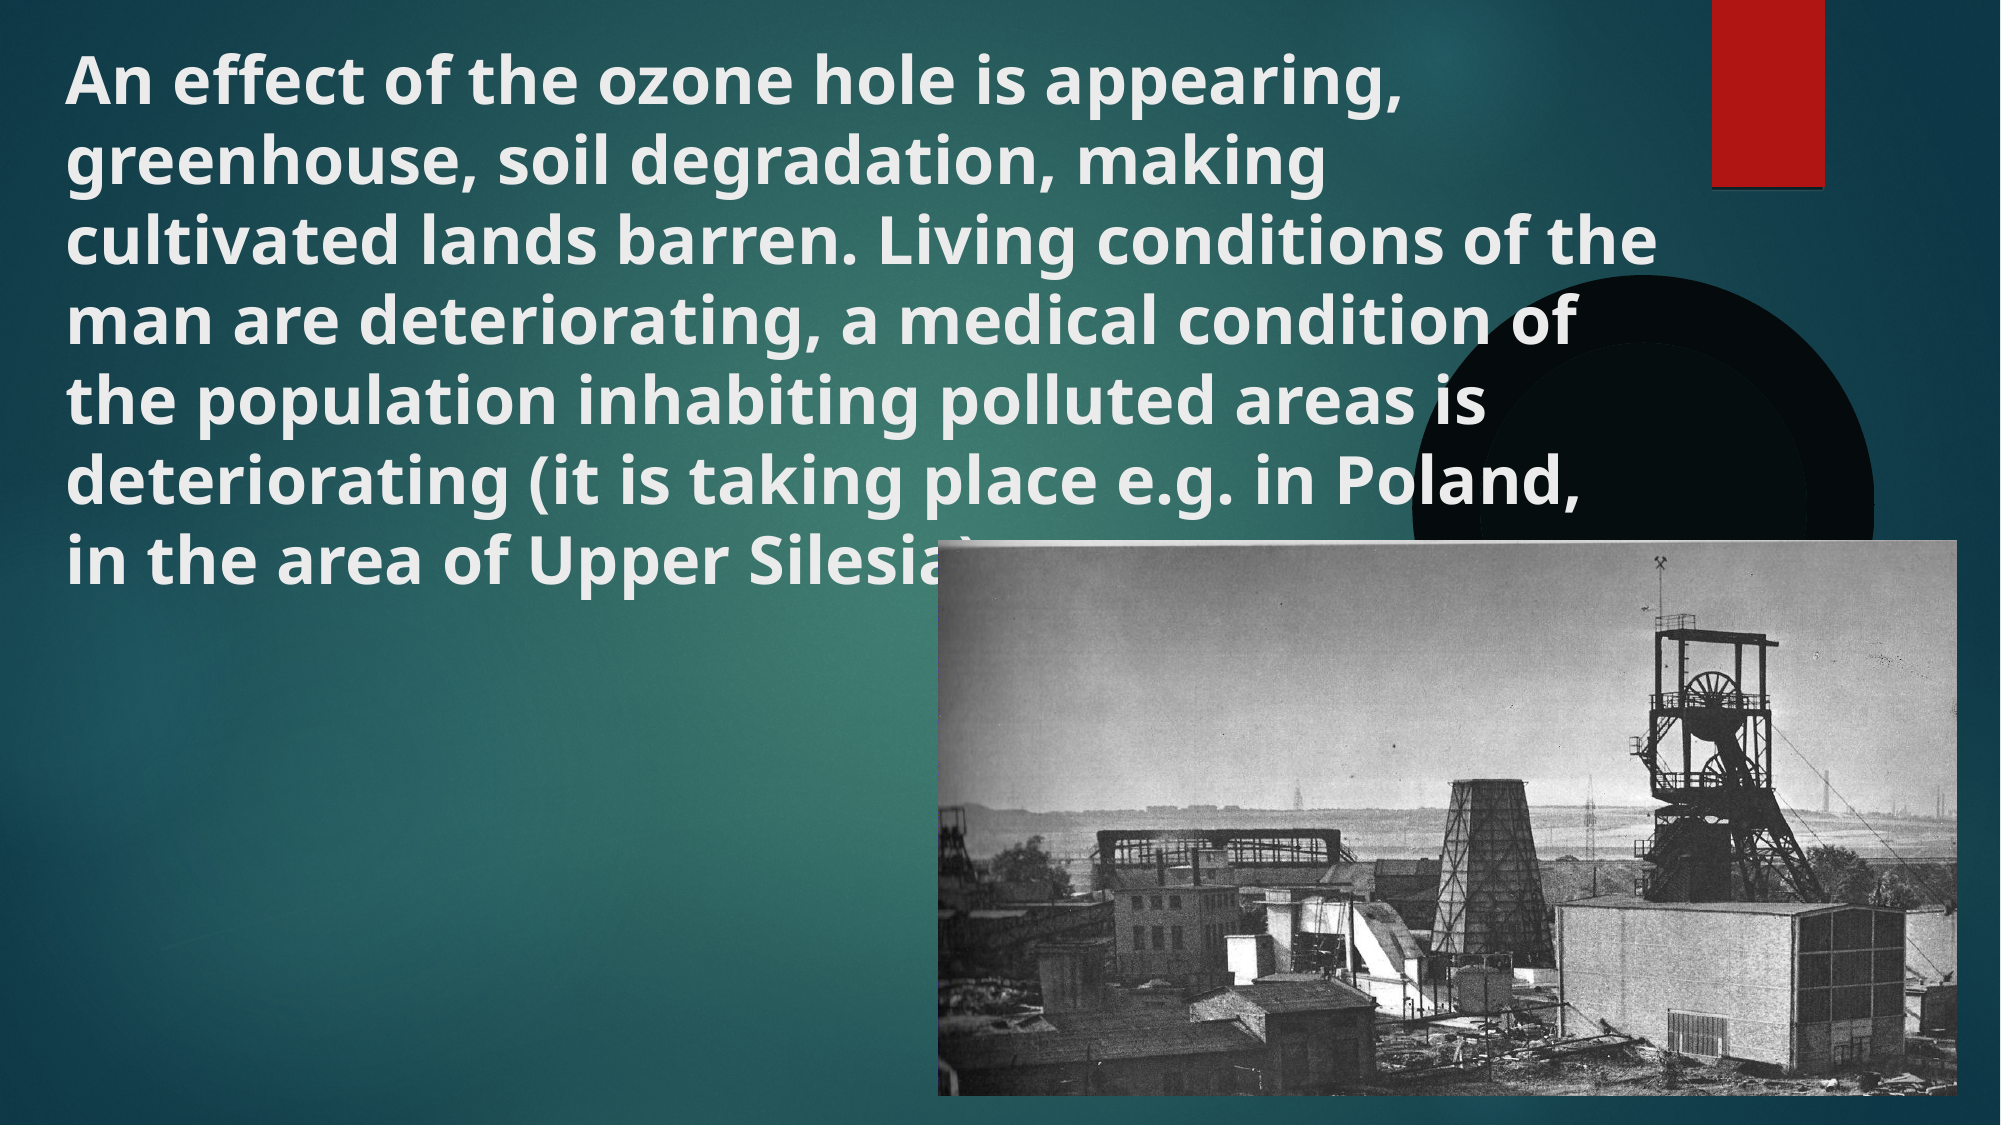

# An effect of the ozone hole is appearing, greenhouse, soil degradation, making cultivated lands barren. Living conditions of the man are deteriorating, a medical condition of the population inhabiting polluted areas is deteriorating (it is taking place e.g. in Poland, in the area of Upper Silesia).